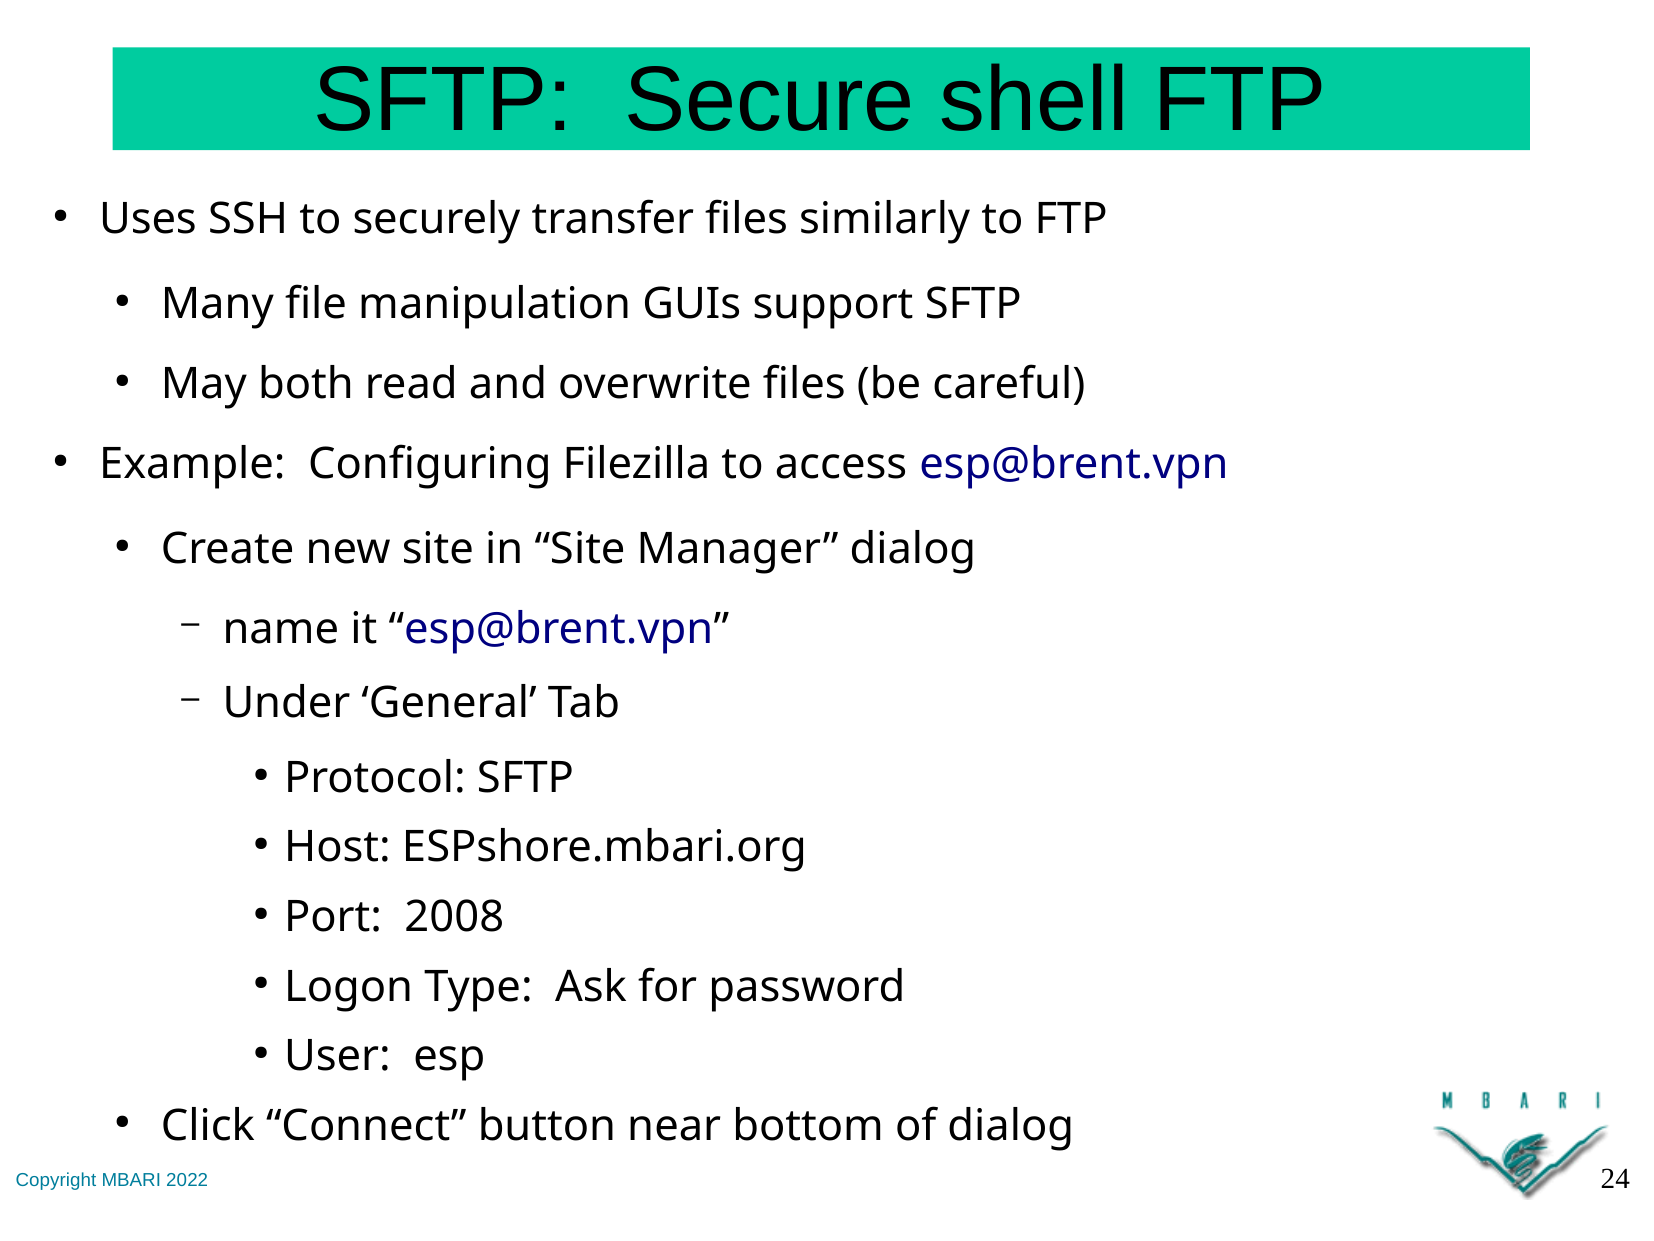

# SFTP: Secure shell FTP
Uses SSH to securely transfer files similarly to FTP
Many file manipulation GUIs support SFTP
May both read and overwrite files (be careful)
Example: Configuring Filezilla to access esp@brent.vpn
Create new site in “Site Manager” dialog
name it “esp@brent.vpn”
Under ‘General’ Tab
Protocol: SFTP
Host: ESPshore.mbari.org
Port: 2008
Logon Type: Ask for password
User: esp
Click “Connect” button near bottom of dialog